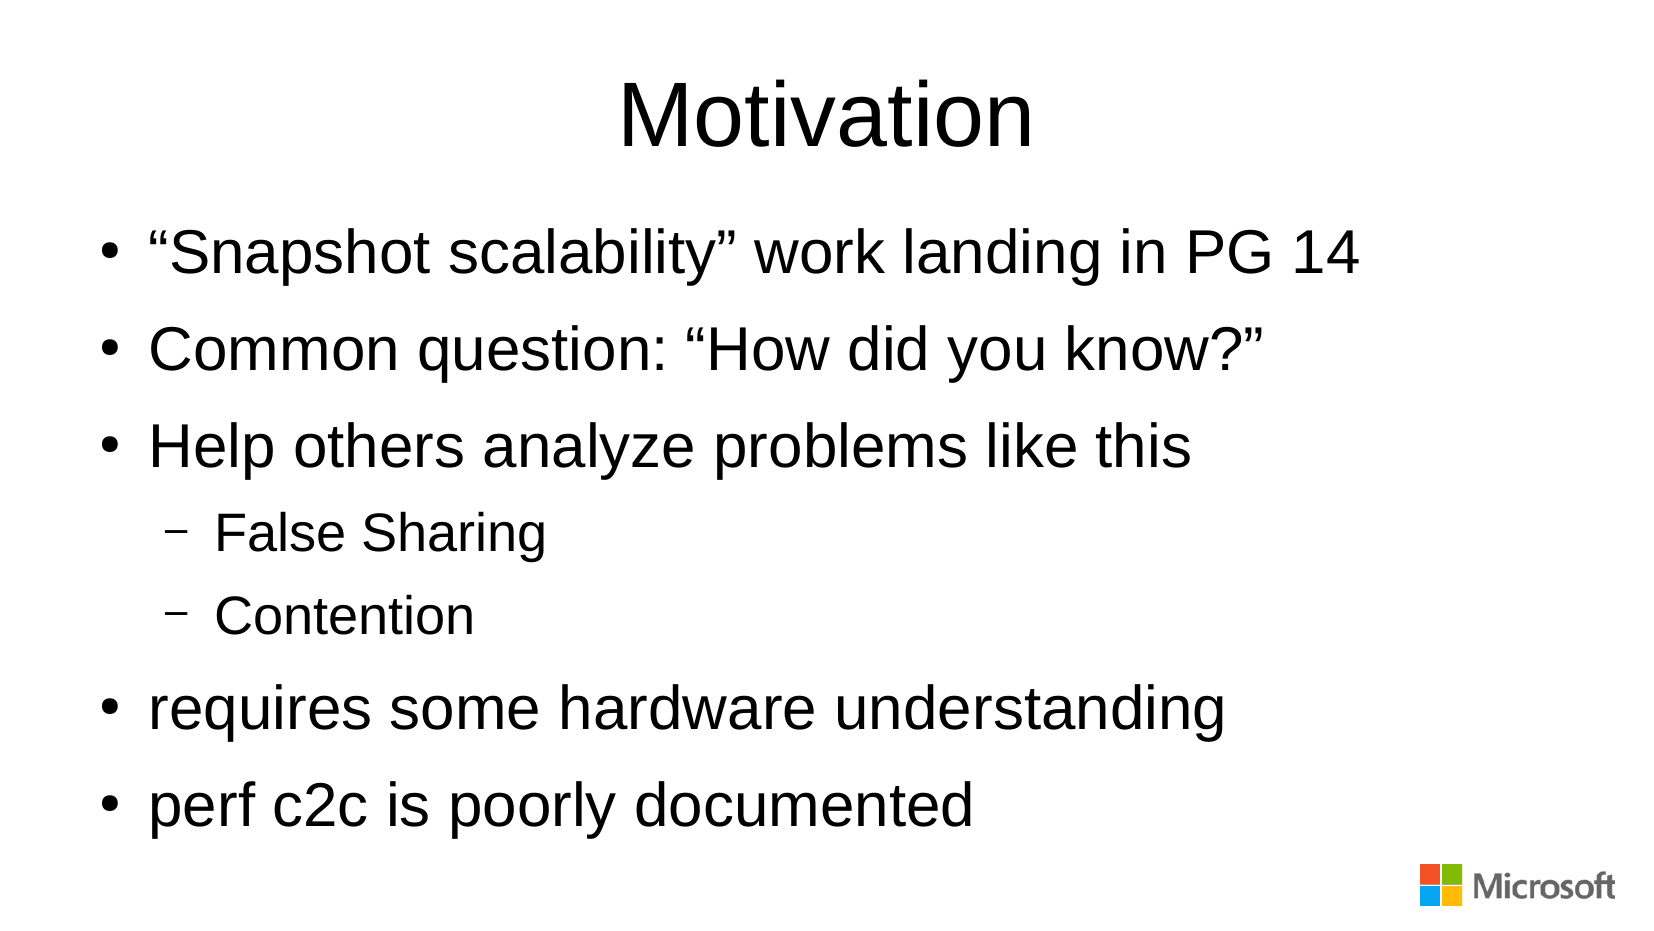

# Motivation
“Snapshot scalability” work landing in PG 14
Common question: “How did you know?”
Help others analyze problems like this
False Sharing
Contention
requires some hardware understanding
perf c2c is poorly documented